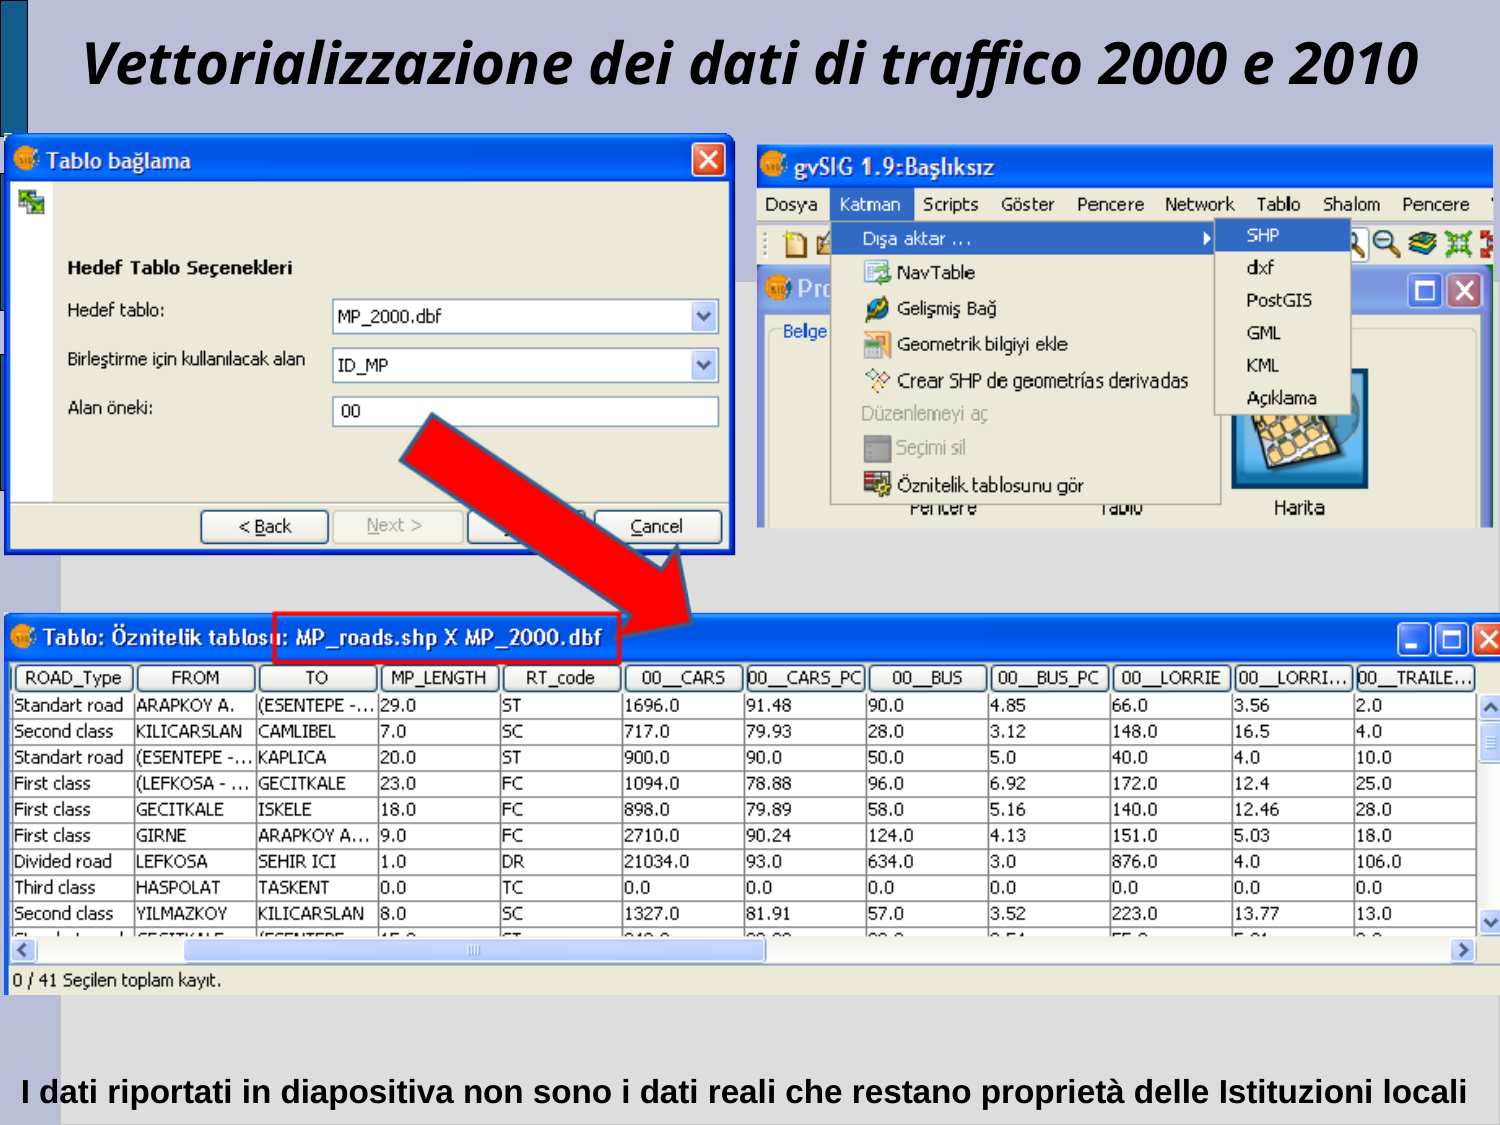

Vettorializzazione dei dati di traffico 2000 e 2010
I dati riportati in diapositiva non sono i dati reali che restano proprietà delle Istituzioni locali